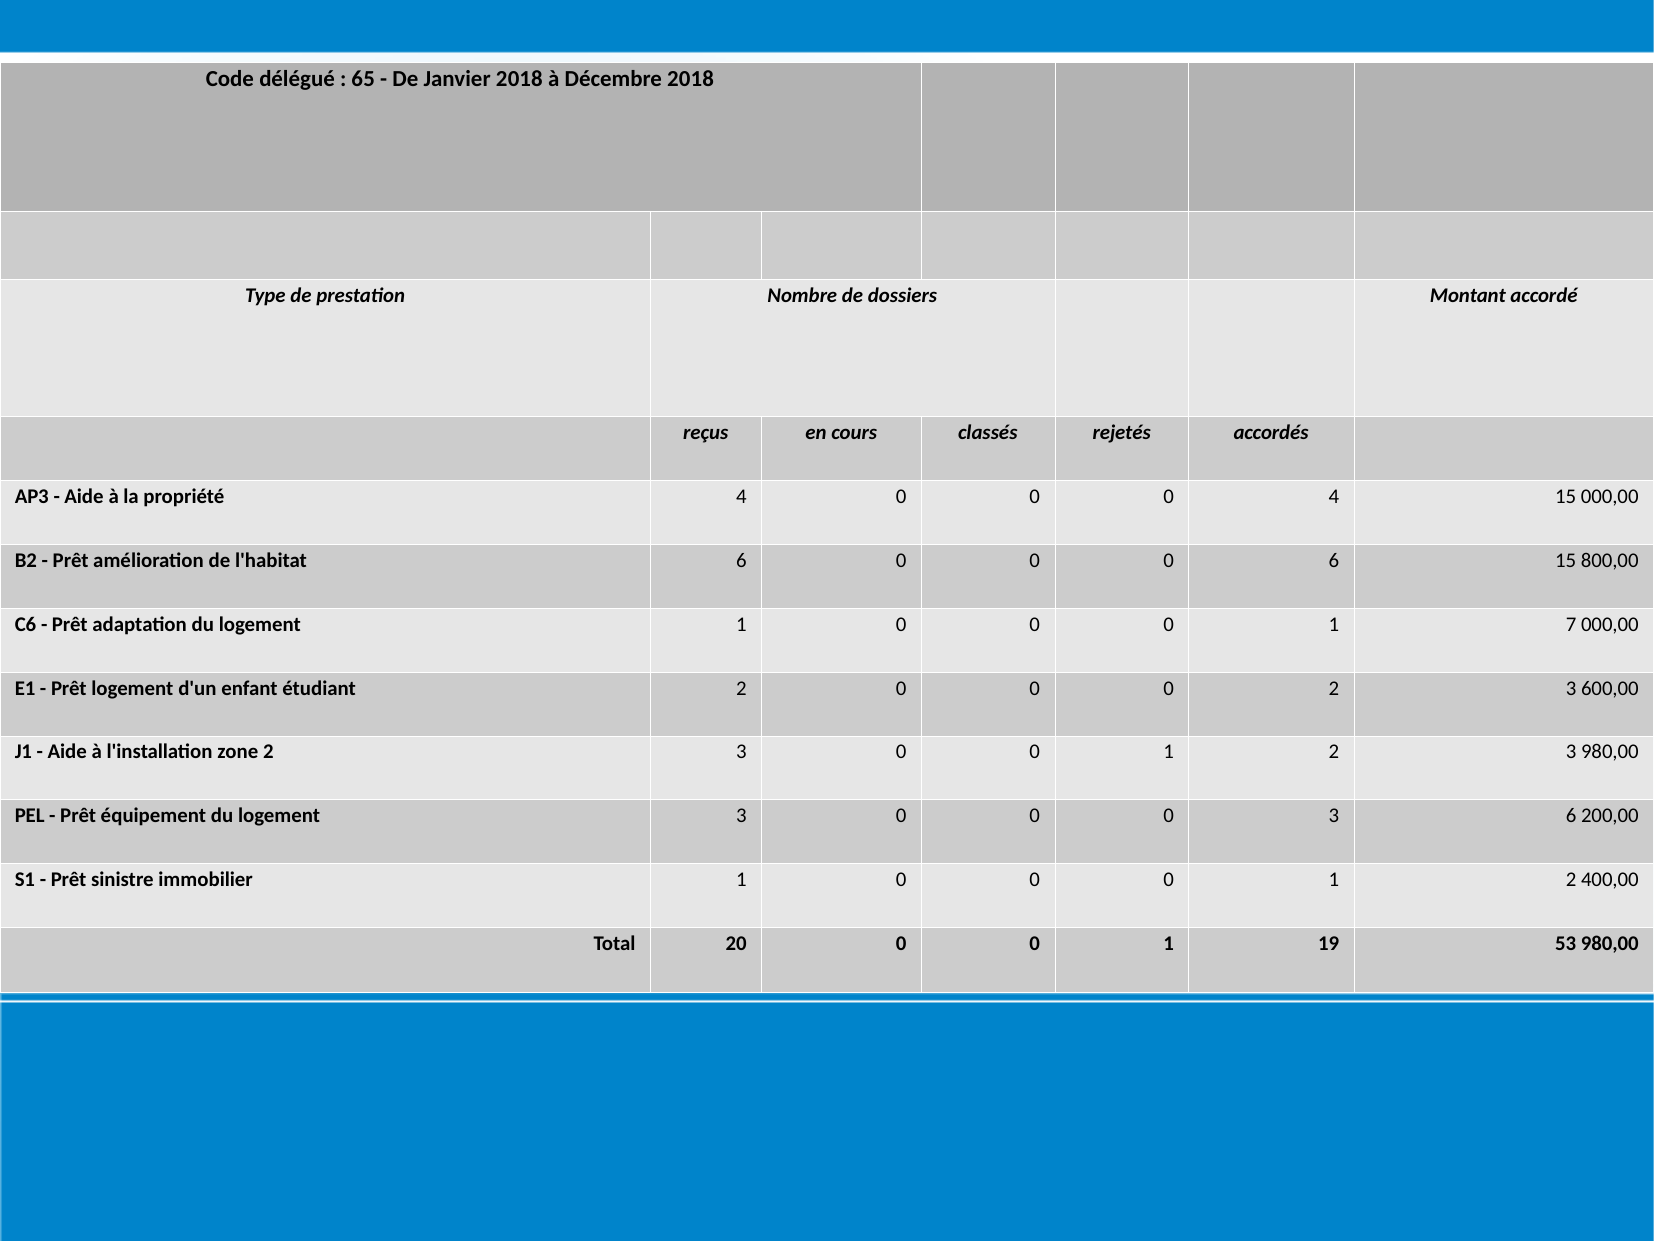

| Code délégué : 65 - De Janvier 2018 à Décembre 2018 | | | | | | |
| --- | --- | --- | --- | --- | --- | --- |
| | | | | | | |
| Type de prestation | Nombre de dossiers | | | | | Montant accordé |
| | reçus | en cours | classés | rejetés | accordés | |
| AP3 - Aide à la propriété | 4 | 0 | 0 | 0 | 4 | 15 000,00 |
| B2 - Prêt amélioration de l'habitat | 6 | 0 | 0 | 0 | 6 | 15 800,00 |
| C6 - Prêt adaptation du logement | 1 | 0 | 0 | 0 | 1 | 7 000,00 |
| E1 - Prêt logement d'un enfant étudiant | 2 | 0 | 0 | 0 | 2 | 3 600,00 |
| J1 - Aide à l'installation zone 2 | 3 | 0 | 0 | 1 | 2 | 3 980,00 |
| PEL - Prêt équipement du logement | 3 | 0 | 0 | 0 | 3 | 6 200,00 |
| S1 - Prêt sinistre immobilier | 1 | 0 | 0 | 0 | 1 | 2 400,00 |
| Total | 20 | 0 | 0 | 1 | 19 | 53 980,00 |